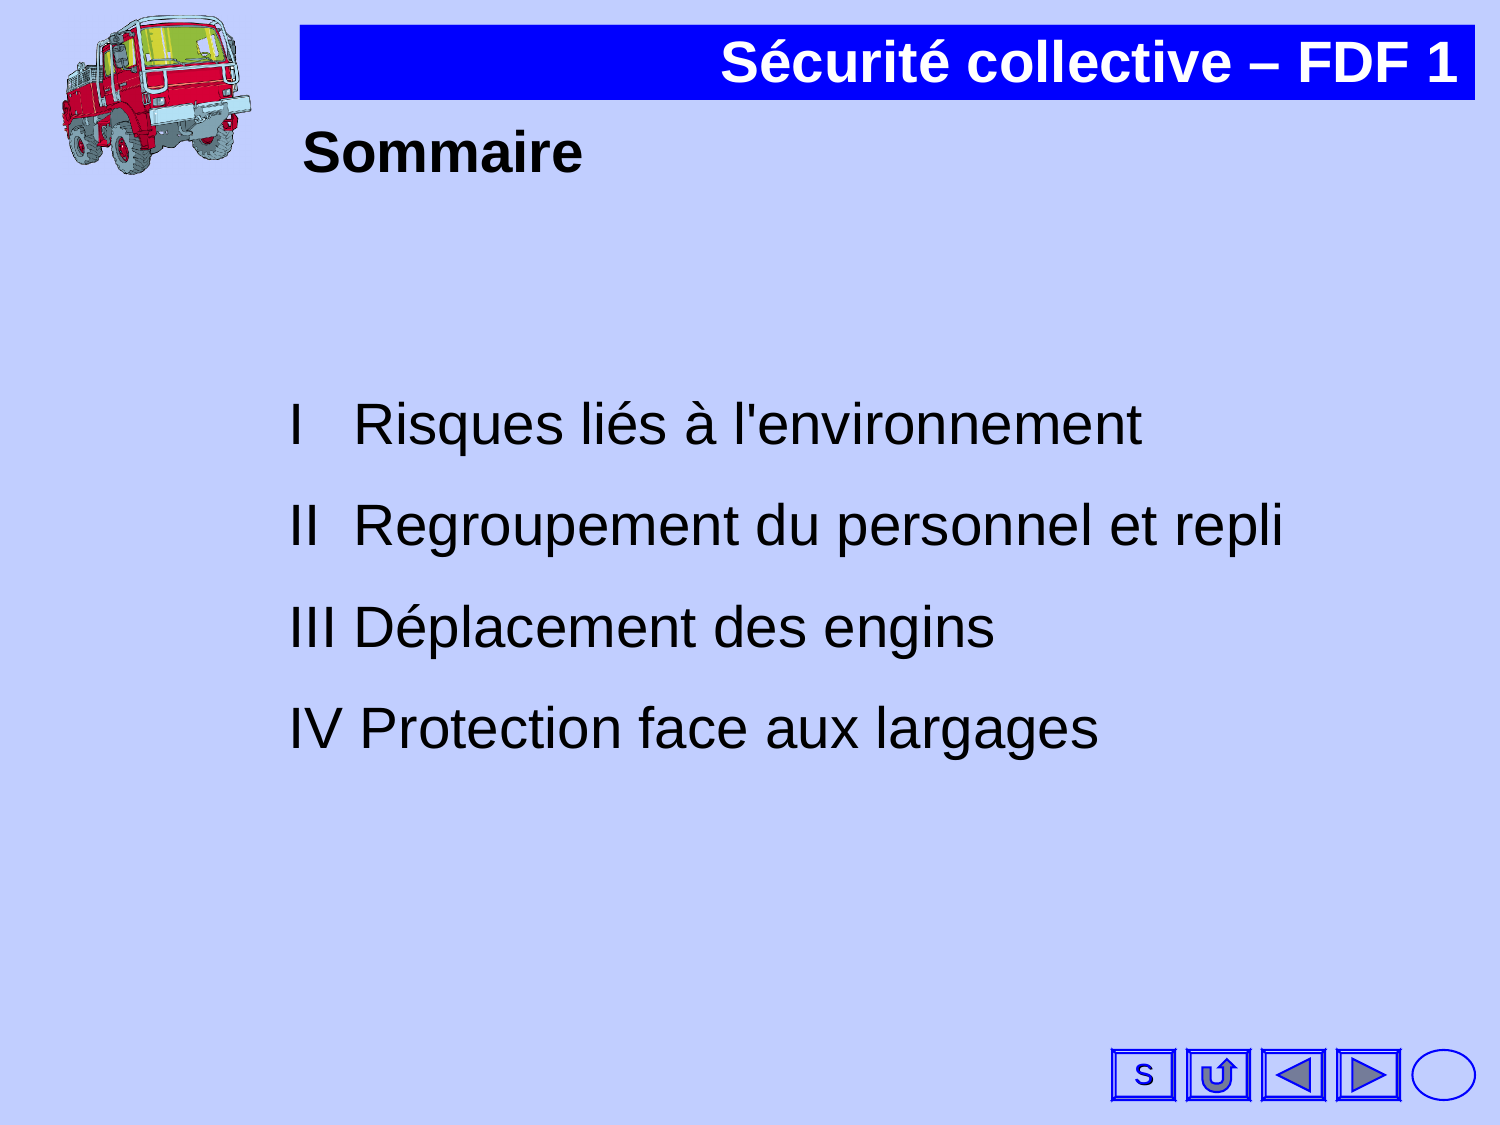

Sécurité collective – FDF 1
Sommaire
I Risques liés à l'environnement
II Regroupement du personnel et repli
III Déplacement des engins
IV Protection face aux largages